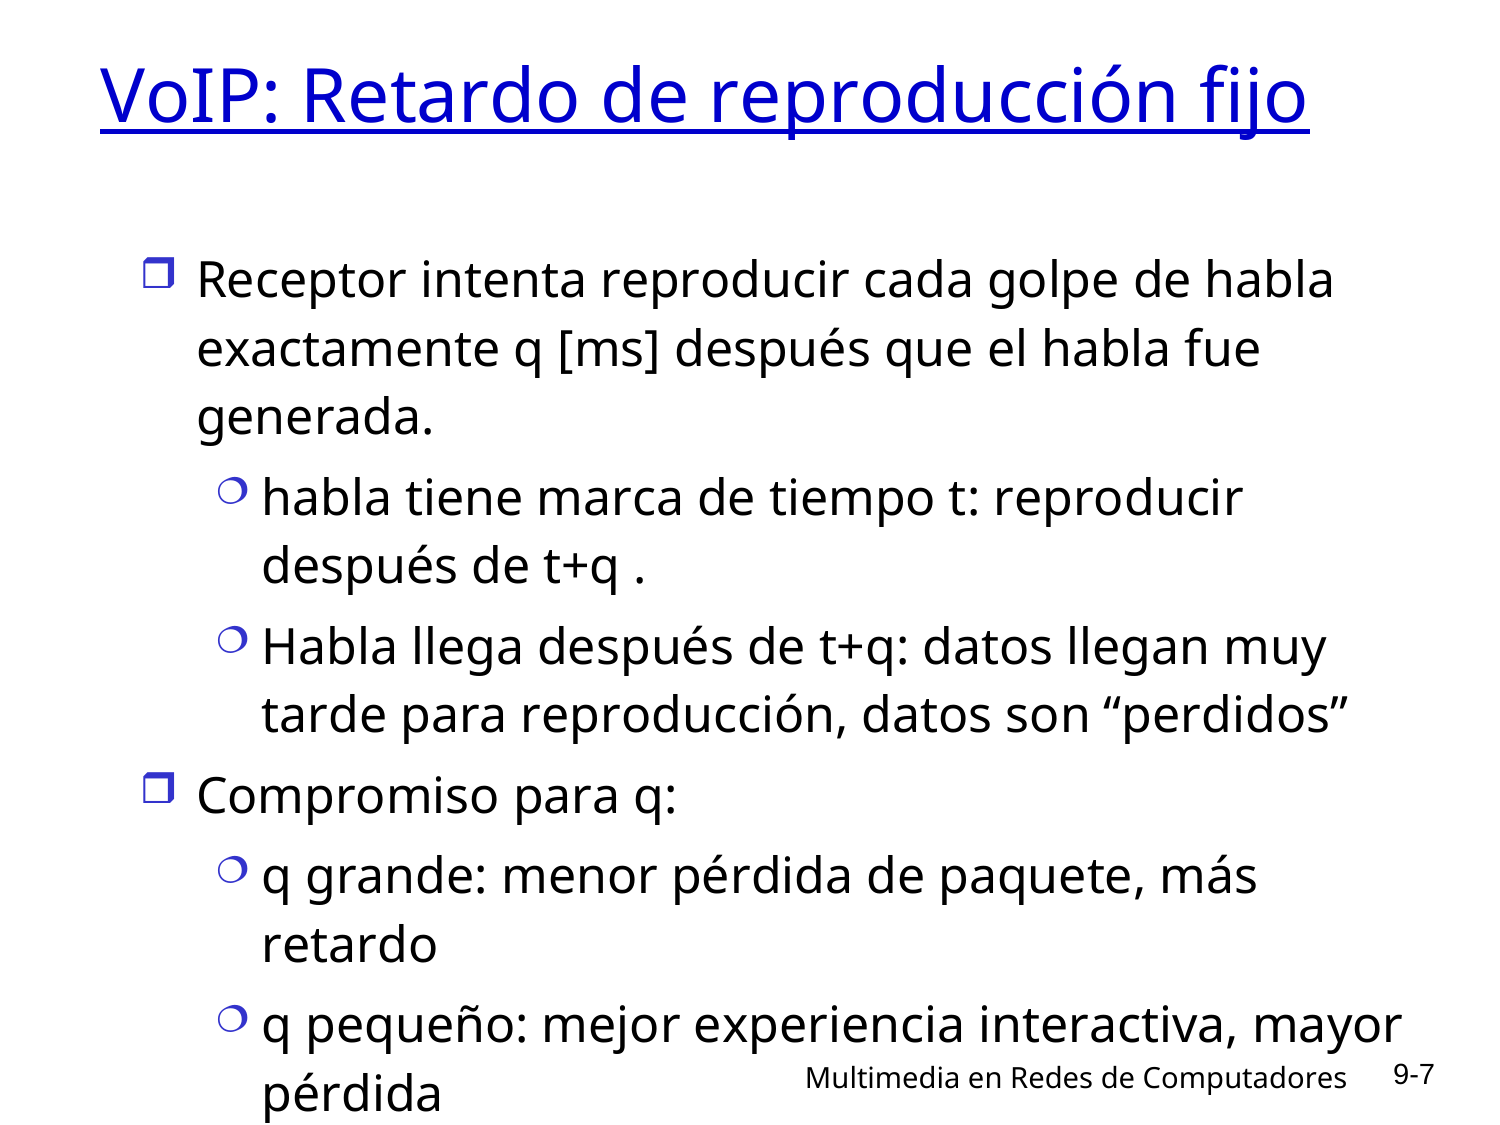

# VoIP: Retardo de reproducción fijo
Receptor intenta reproducir cada golpe de habla exactamente q [ms] después que el habla fue generada.
habla tiene marca de tiempo t: reproducir después de t+q .
Habla llega después de t+q: datos llegan muy tarde para reproducción, datos son “perdidos”
Compromiso para q:
q grande: menor pérdida de paquete, más retardo
q pequeño: mejor experiencia interactiva, mayor pérdida
7